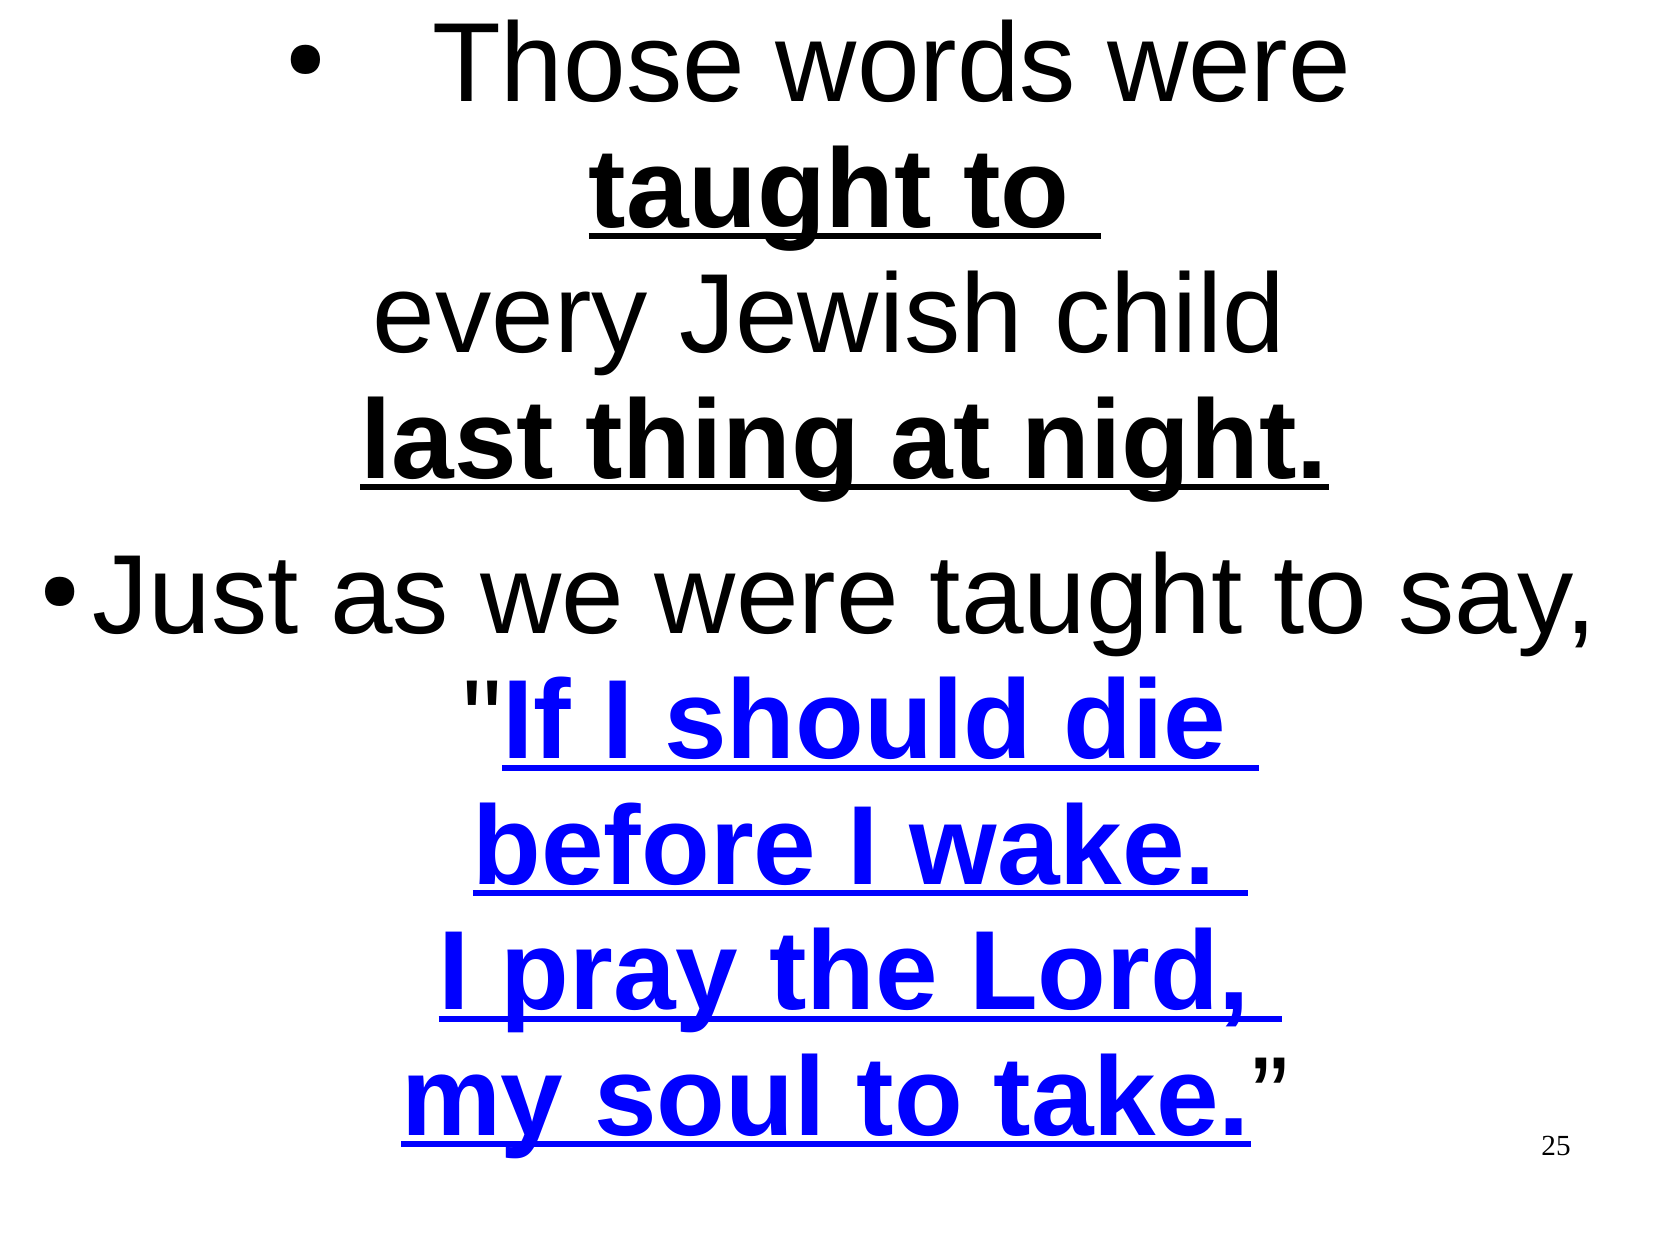

# Those words were taught to every Jewish child last thing at night.
Just as we were taught to say,
"If I should die
before I wake.
I pray the Lord,
my soul to take.”
25